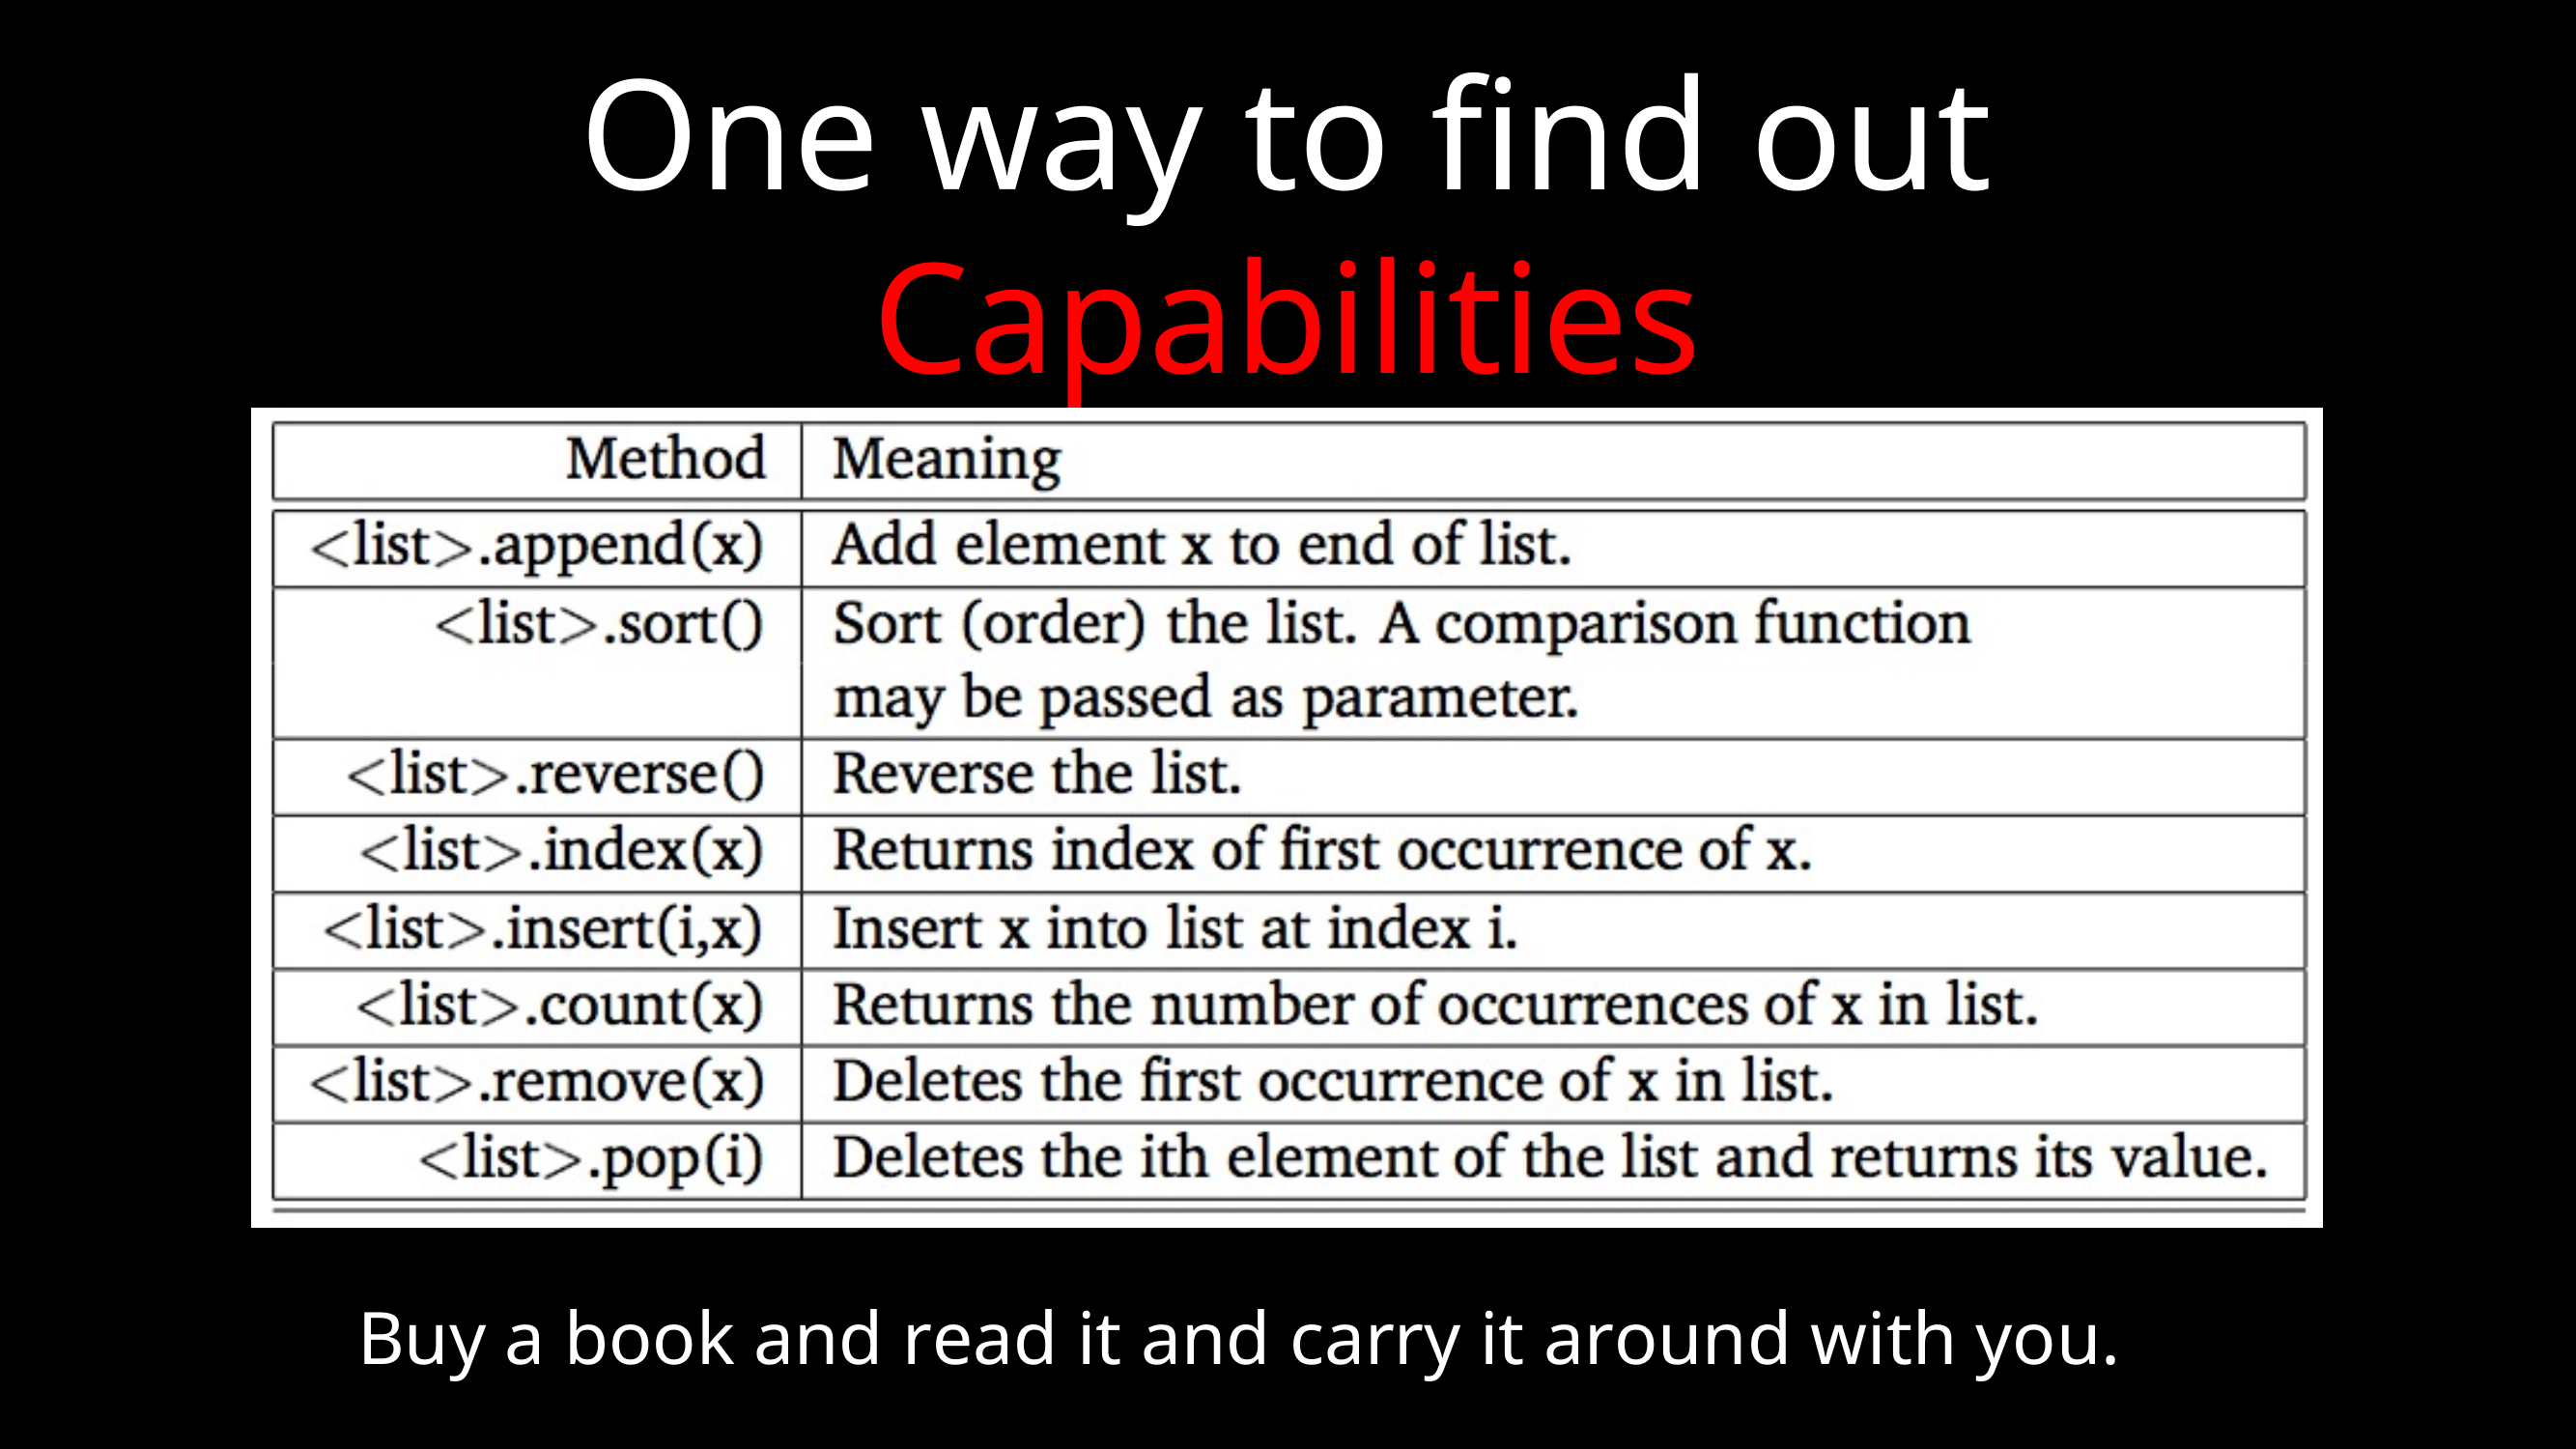

# One way to find out Capabilities
Buy a book and read it and carry it around with you.